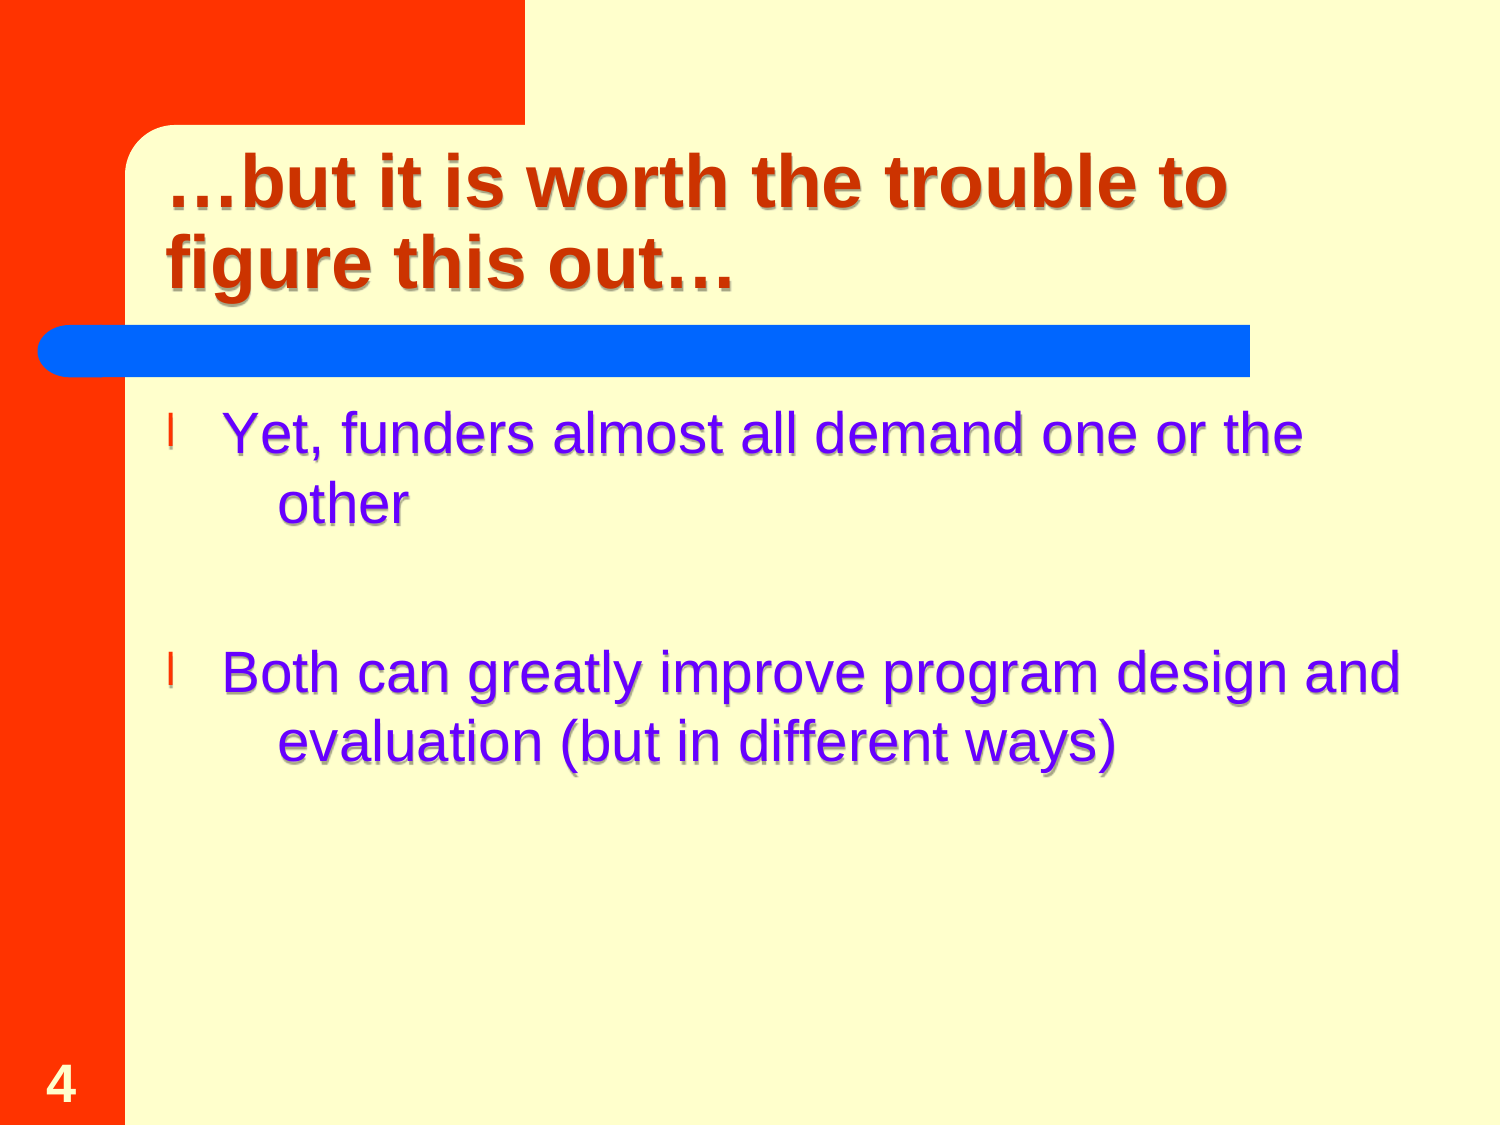

# …but it is worth the trouble to figure this out…
Yet, funders almost all demand one or the other
Both can greatly improve program design and evaluation (but in different ways)